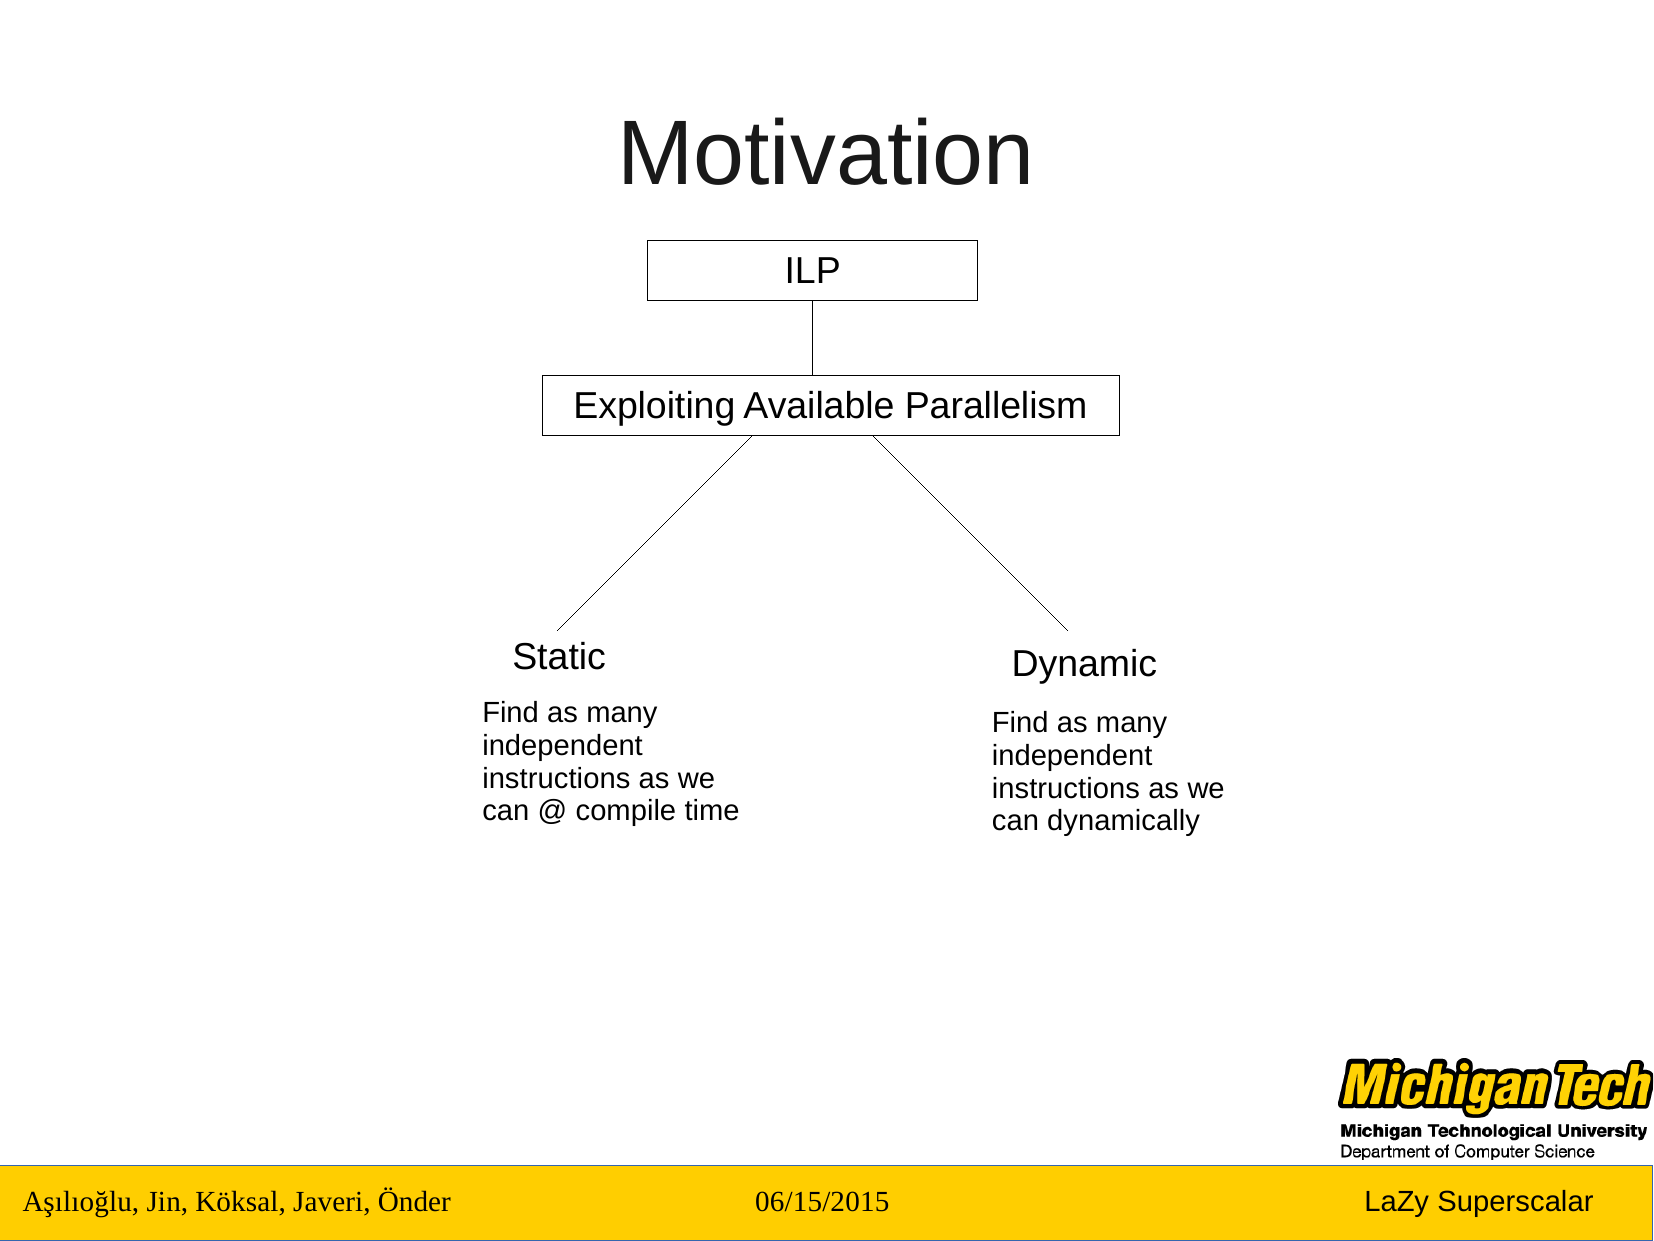

# Motivation
ILP
Exploiting Available Parallelism
Static
Dynamic
Find as many independent instructions as we can @ compile time
Find as many independent instructions as we can dynamically
Aşılıoğlu, Jin, Köksal, Javeri, Önder
06/15/2015